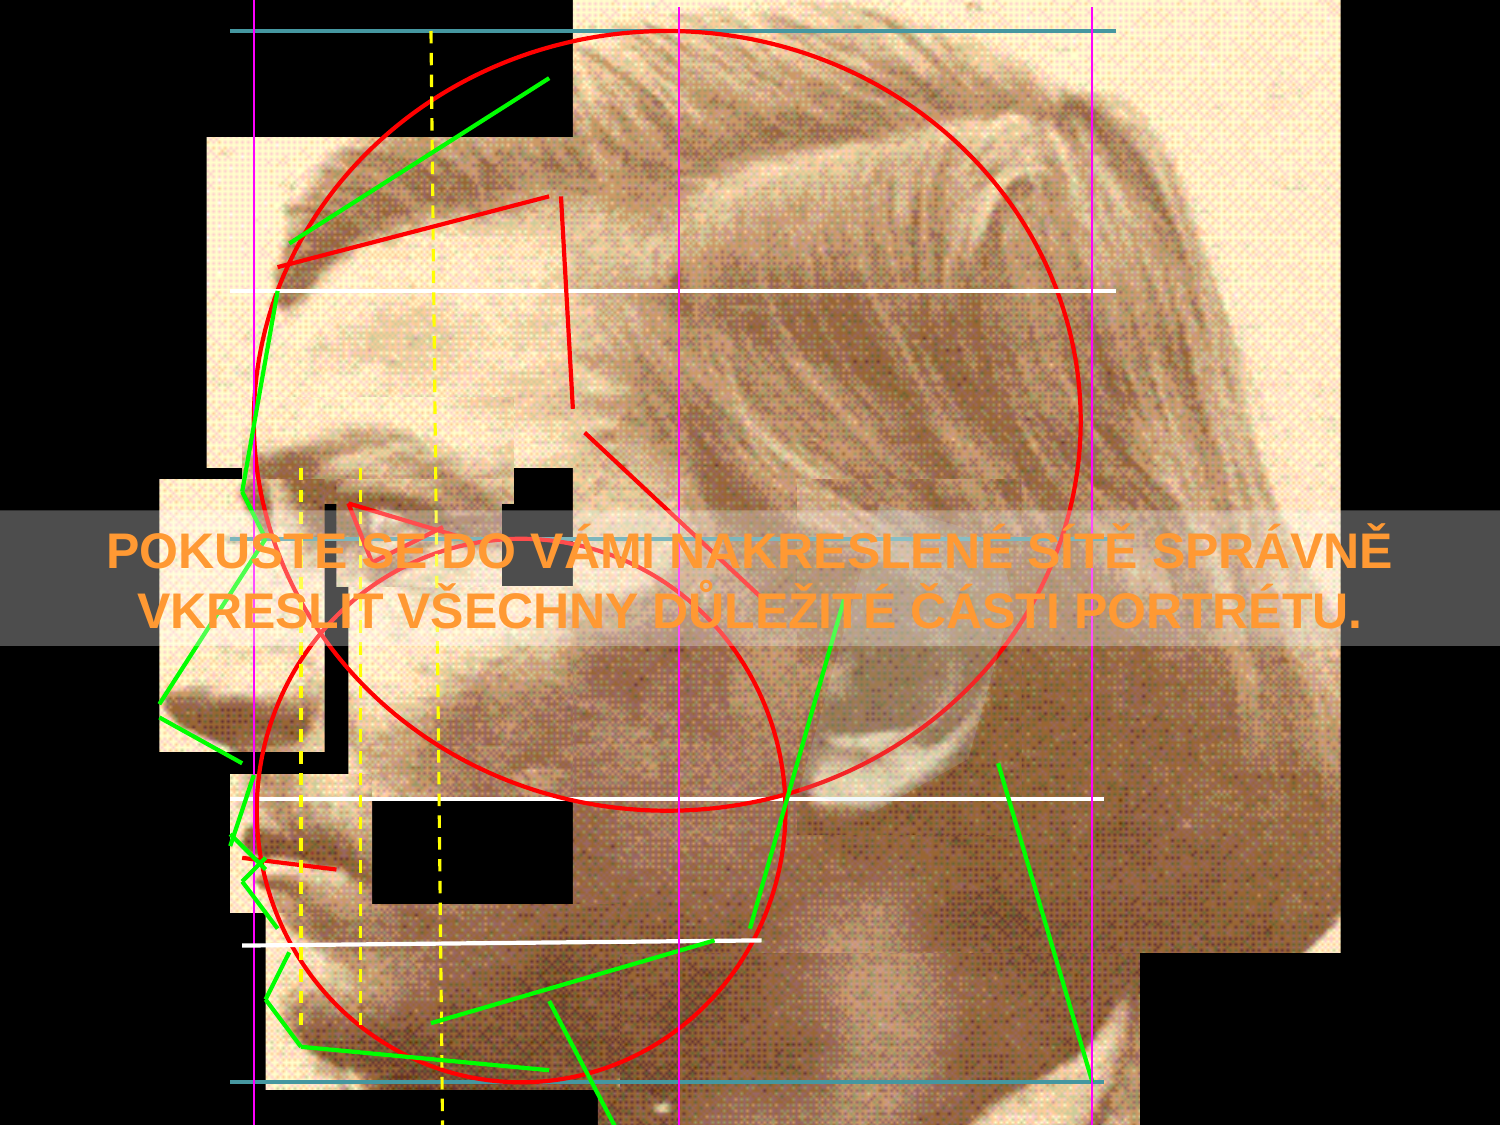

POKUSTE SE DO VÁMI NAKRESLENÉ SÍTĚ SPRÁVNĚ VKRESLIT VŠECHNY DŮLEŽITÉ ČÁSTI PORTRÉTU.